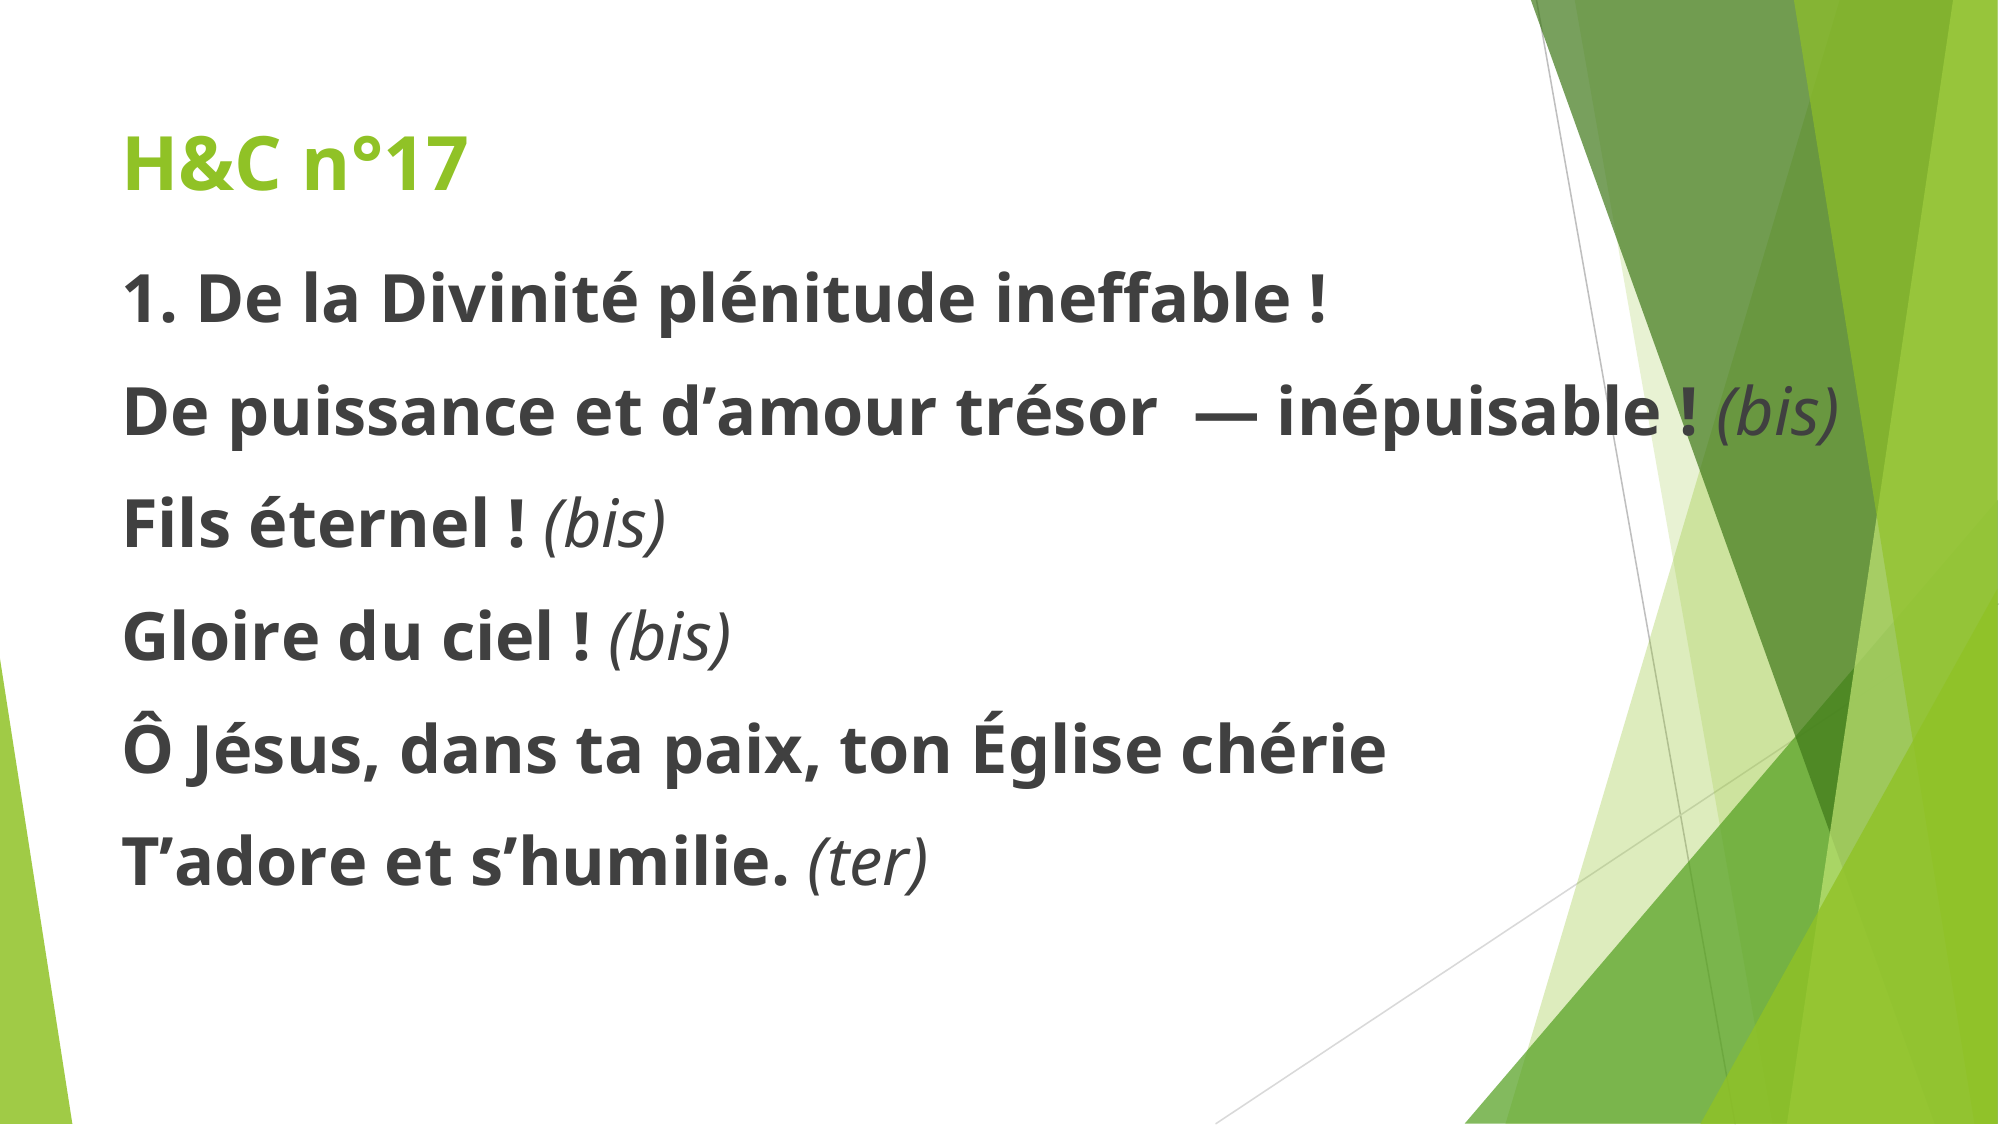

H&C n°17
1. De la Divinité plénitude ineffable !
De puissance et d’amour trésor — inépuisable ! (bis)
Fils éternel ! (bis)
Gloire du ciel ! (bis)
Ô Jésus, dans ta paix, ton Église chérie
T’adore et s’humilie. (ter)